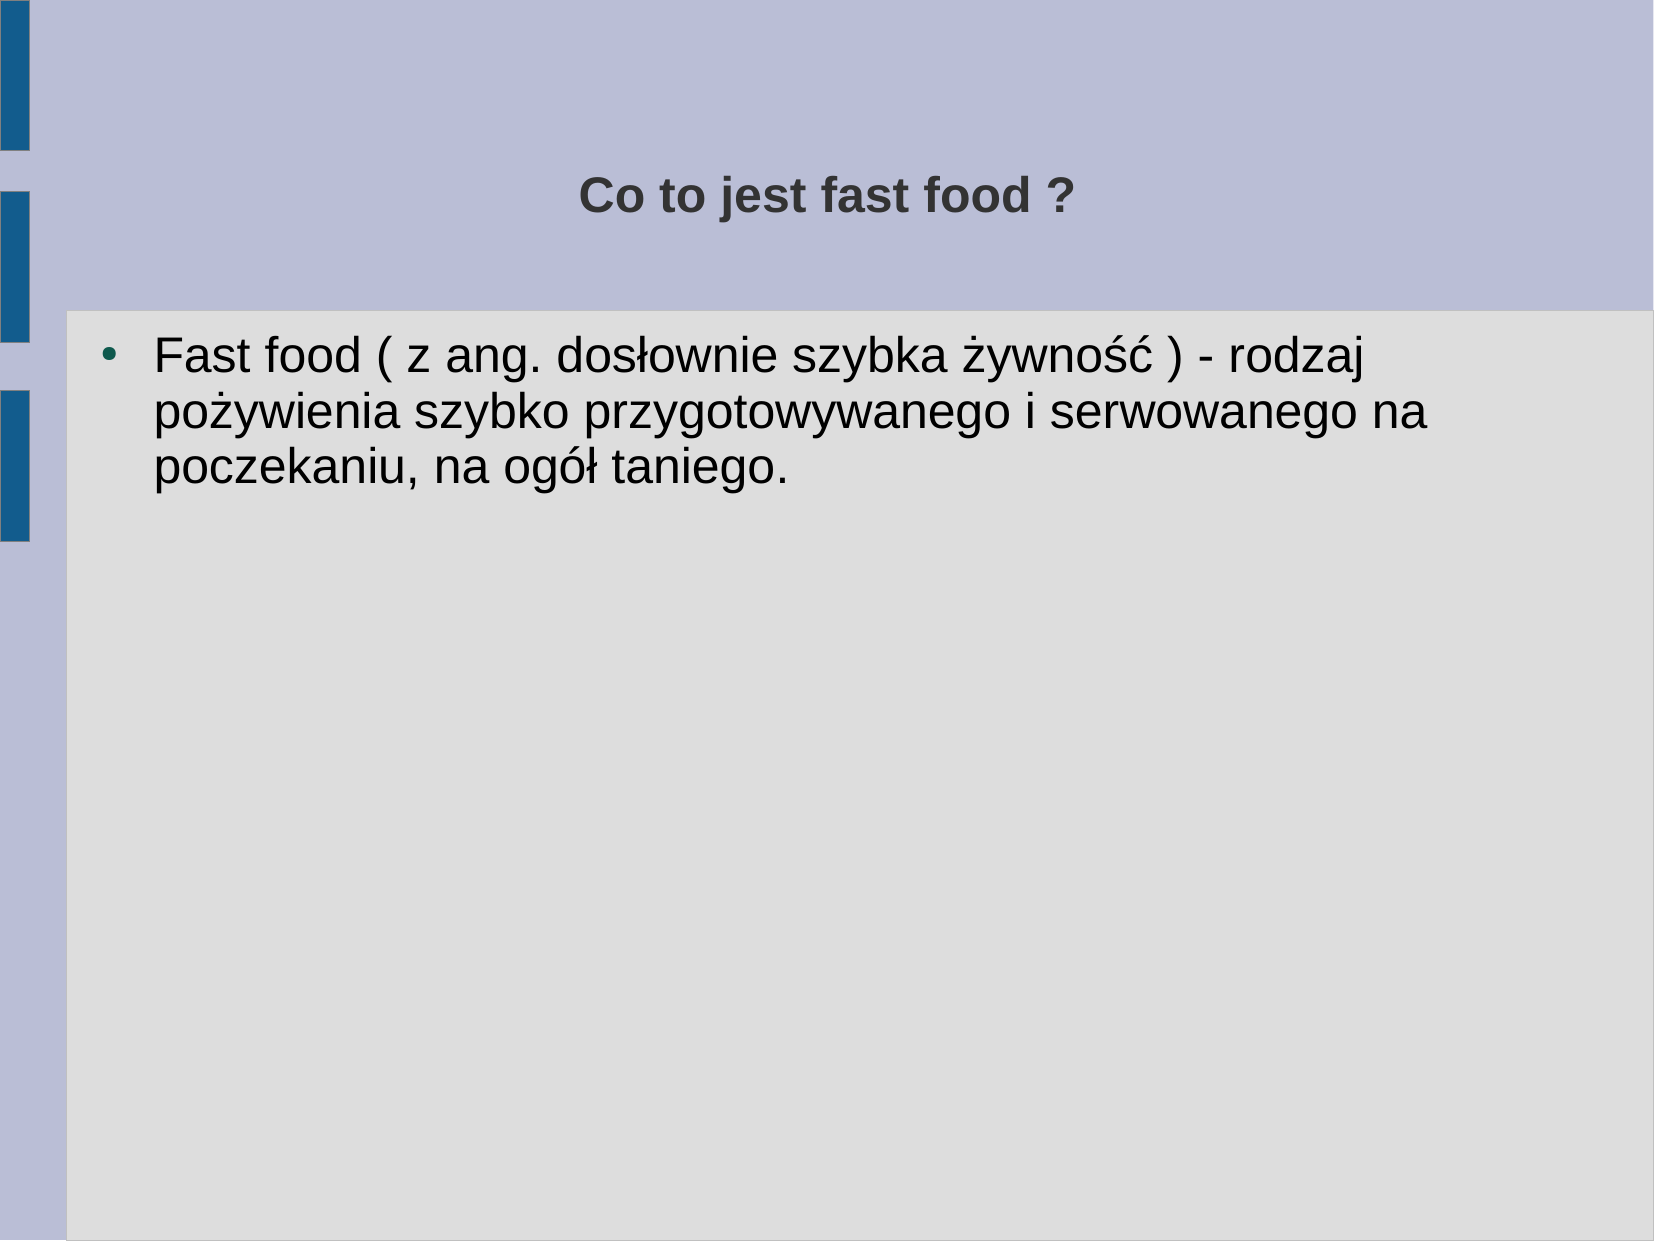

# Co to jest fast food ?
Fast food ( z ang. dosłownie szybka żywność ) - rodzaj pożywienia szybko przygotowywanego i serwowanego na poczekaniu, na ogół taniego.